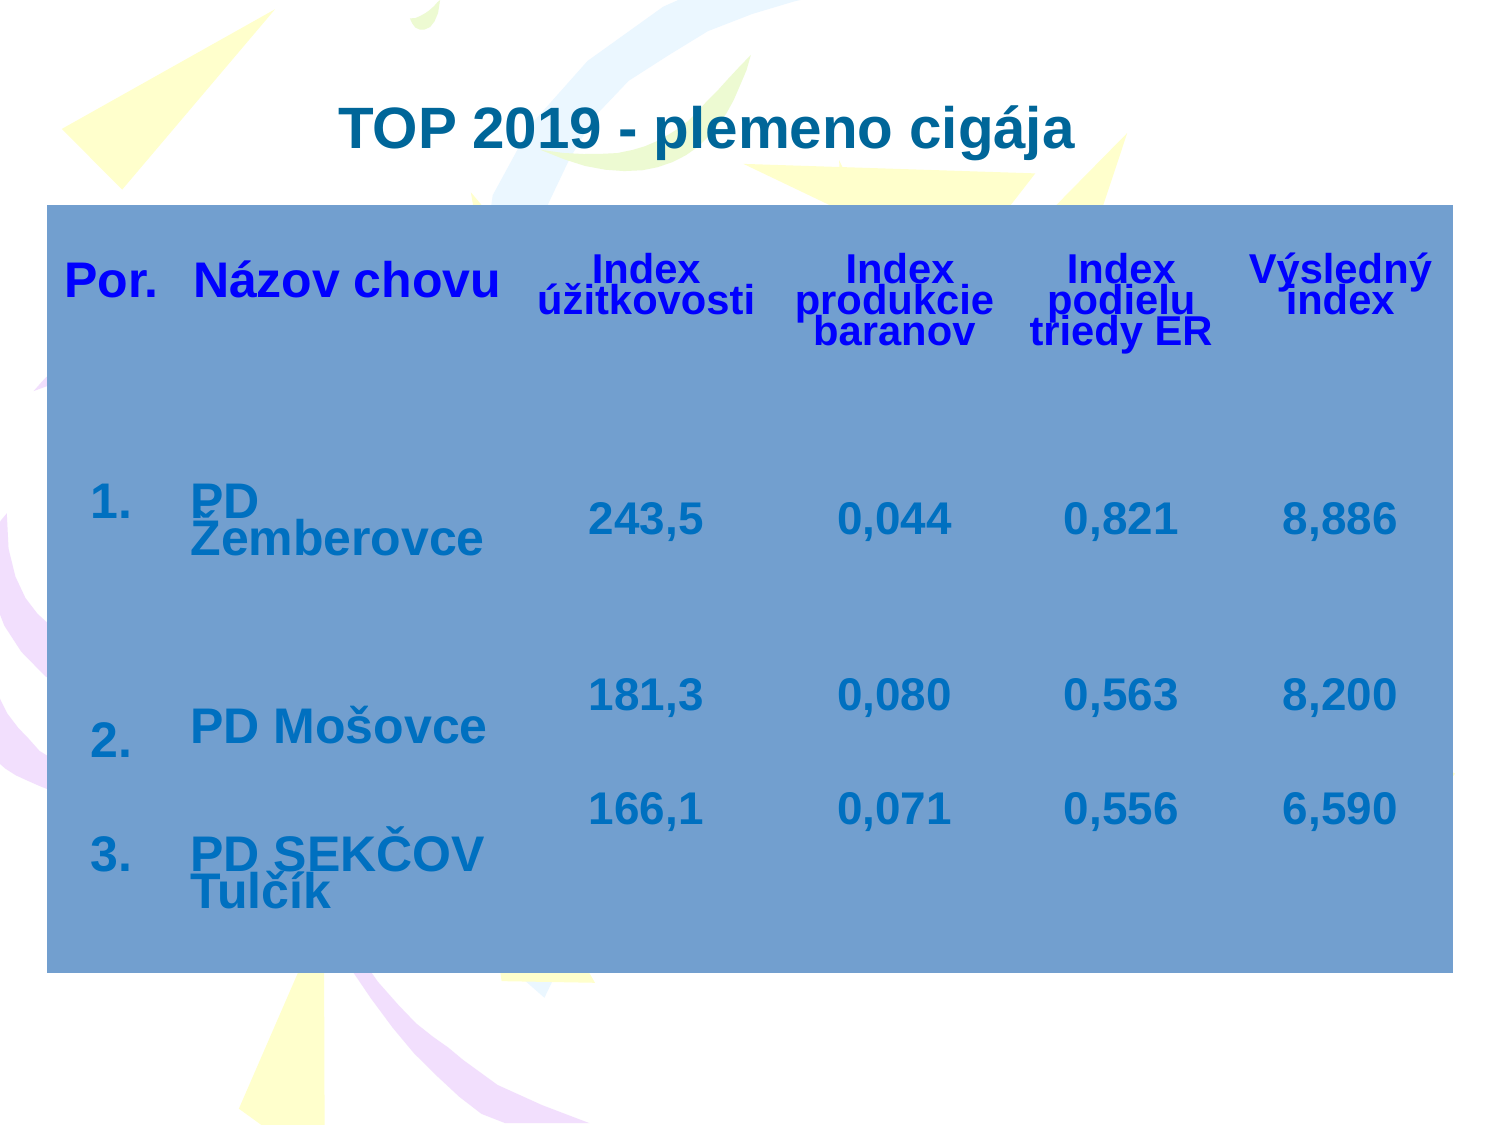

TOP 2019 - plemeno cigája
| Por. | Názov chovu | Index úžitkovosti | Index produkcie baranov | Index podielu triedy ER | Výsledný index |
| --- | --- | --- | --- | --- | --- |
| 1. | PD Žemberovce | 243,5 | 0,044 | 0,821 | 8,886 |
| 2. | PD Mošovce | 181,3 | 0,080 | 0,563 | 8,200 |
| 3. | PD SEKČOV Tulčík | 166,1 | 0,071 | 0,556 | 6,590 |